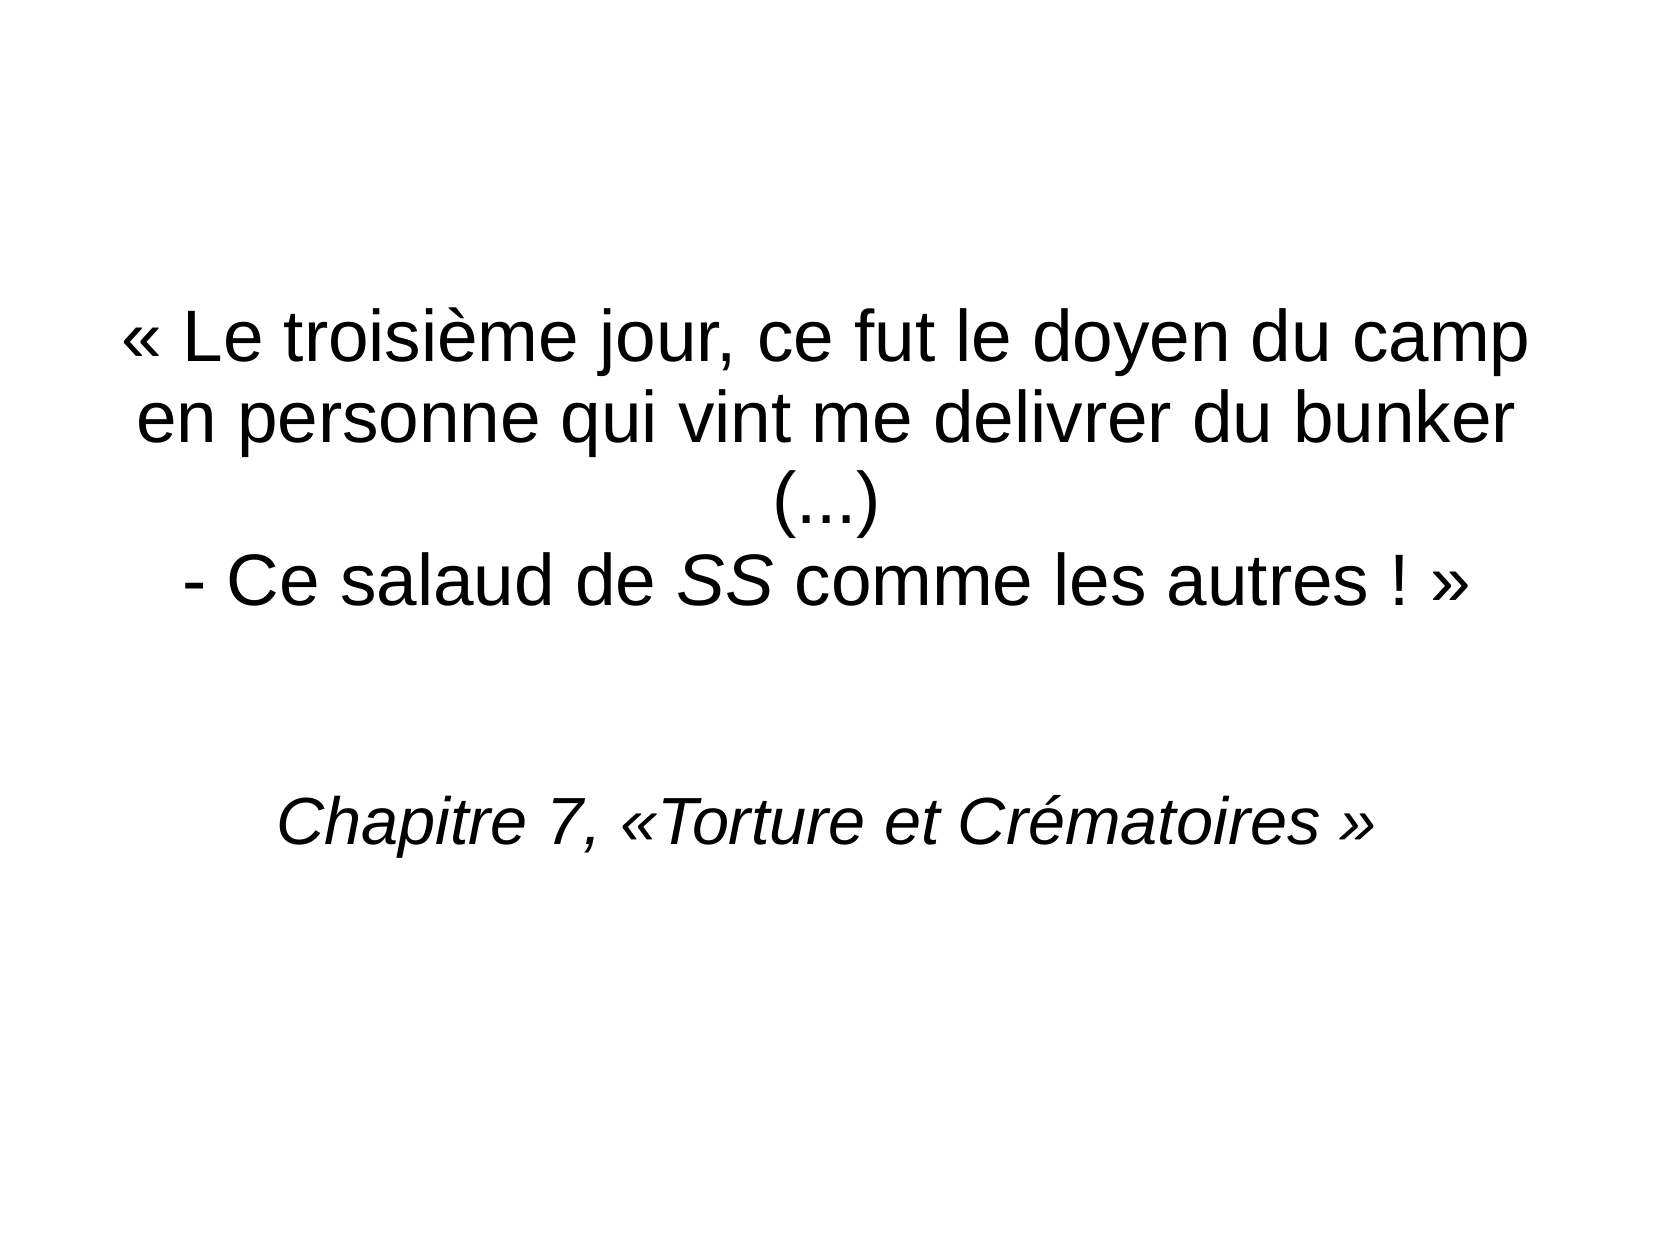

# « Le troisième jour, ce fut le doyen du camp en personne qui vint me delivrer du bunker (...)
- Ce salaud de SS comme les autres ! »
Chapitre 7, «Torture et Crématoires »